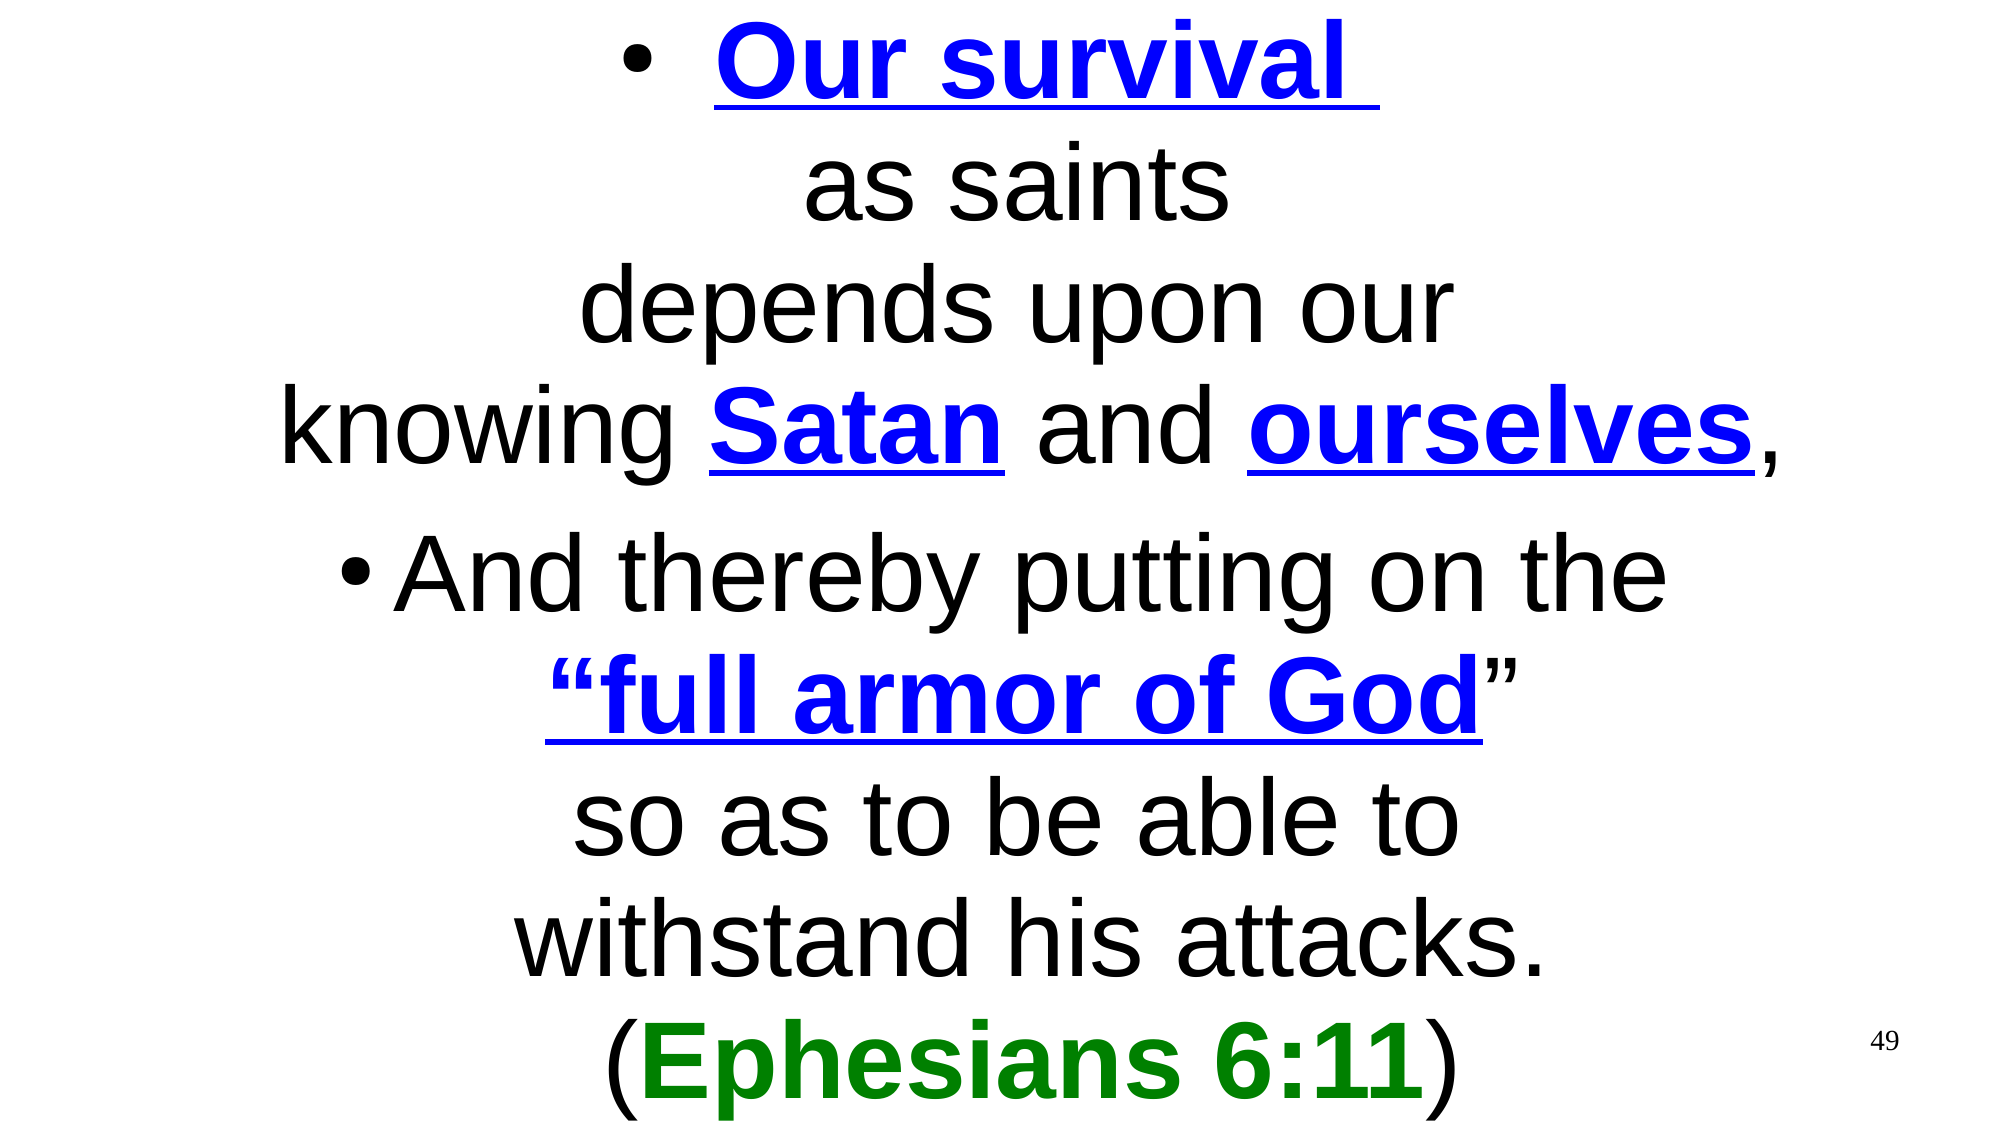

# Our survival as saints depends upon our knowing Satan and ourselves,
And thereby putting on the
 “full armor of God”
so as to be able to
withstand his attacks.
(Ephesians 6:11)
49